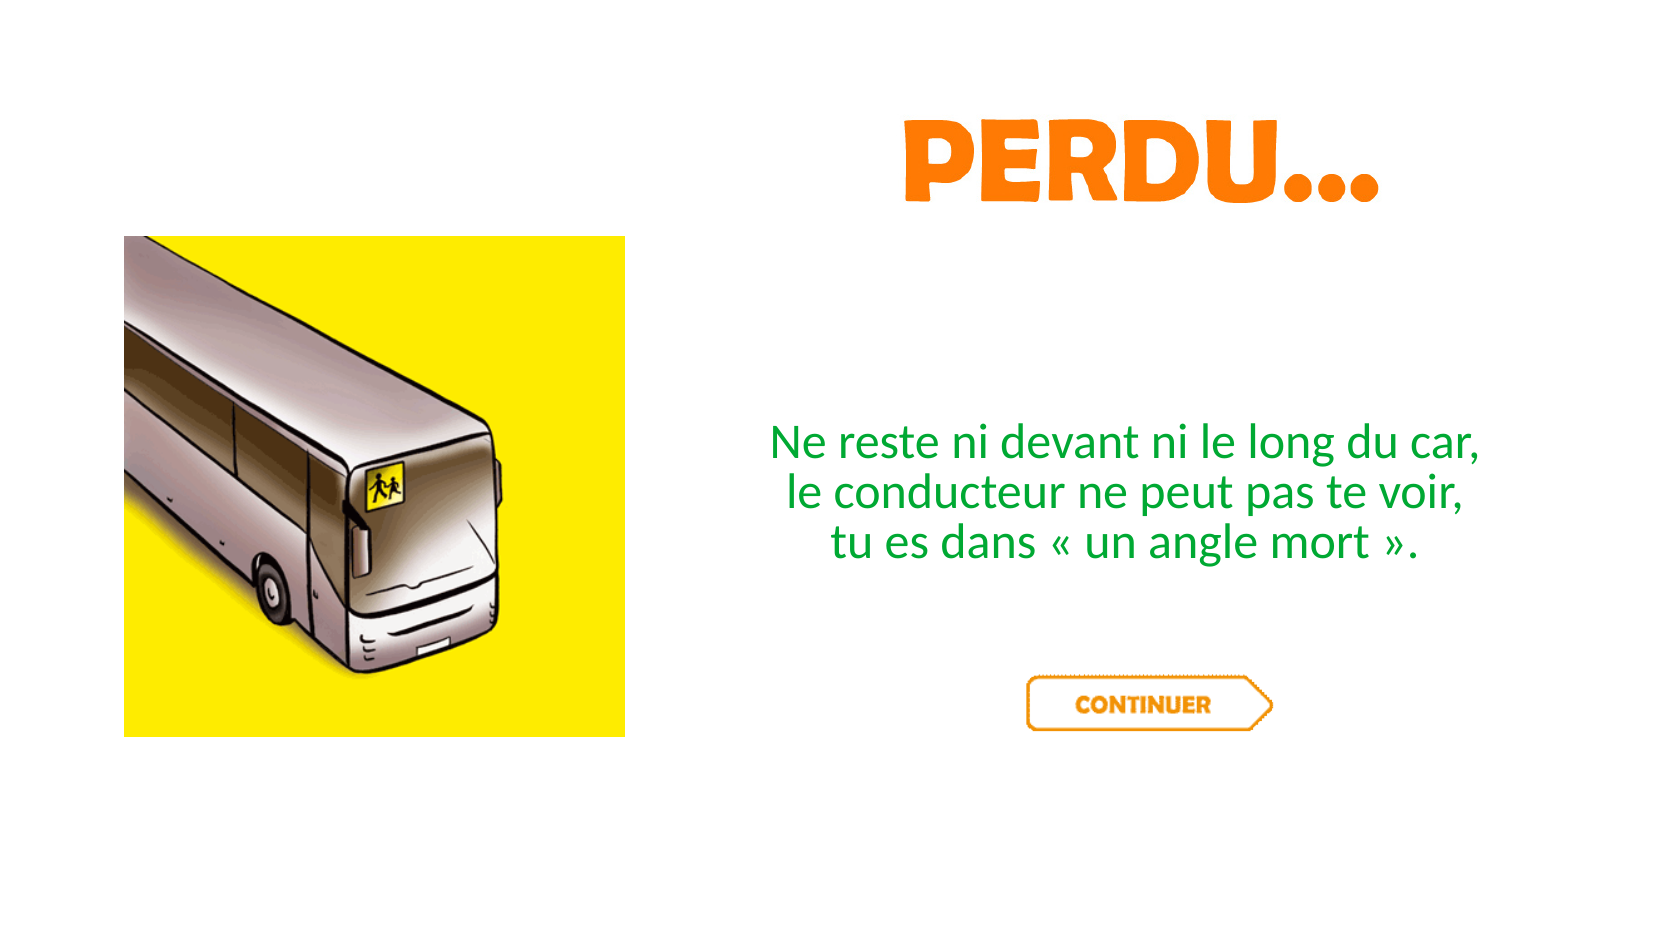

Ne reste ni devant ni le long du car,
 le conducteur ne peut pas te voir,
tu es dans « un angle mort ».